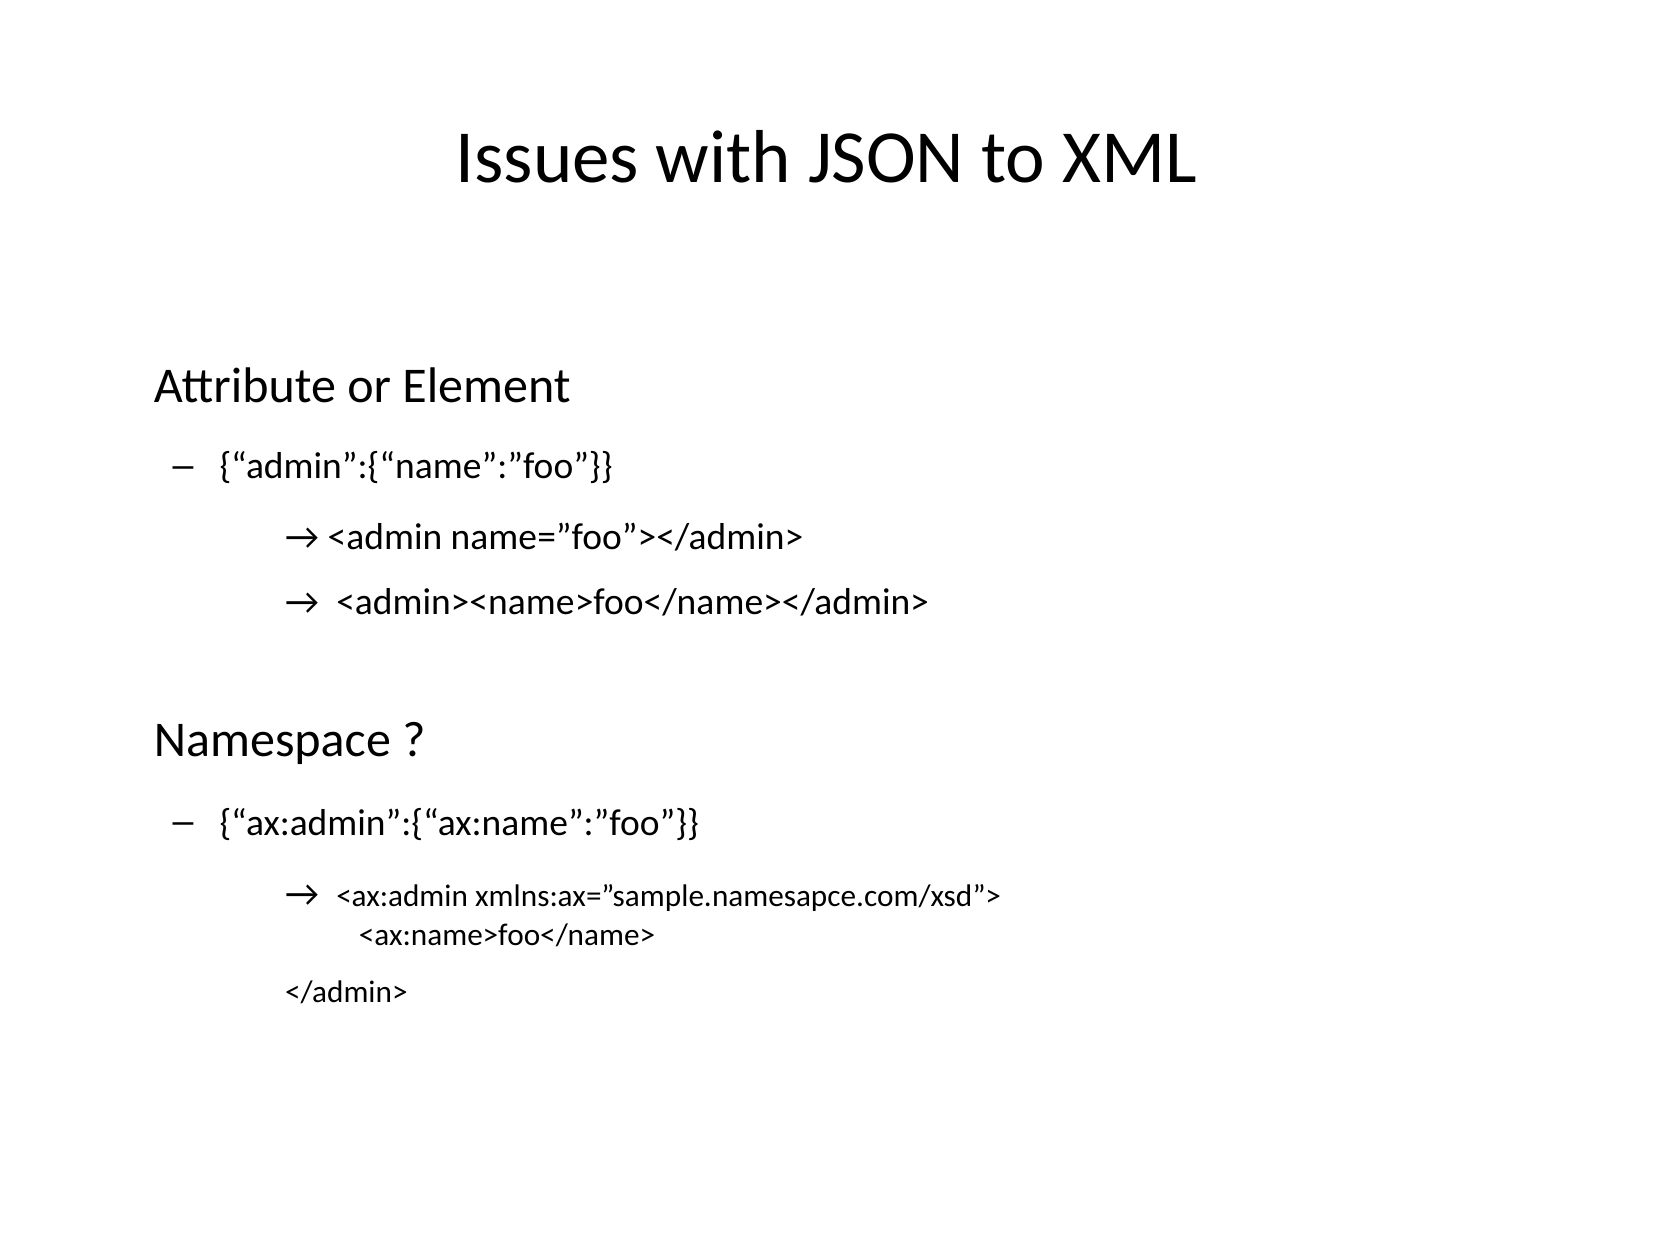

# Issues with JSON to XML
Attribute or Element
{“admin”:{“name”:”foo”}}
→ <admin name=”foo”></admin>
→ <admin><name>foo</name></admin>
Namespace ?
{“ax:admin”:{“ax:name”:”foo”}}
→ <ax:admin xmlns:ax=”sample.namesapce.com/xsd”> 										<ax:name>foo</name>
</admin>